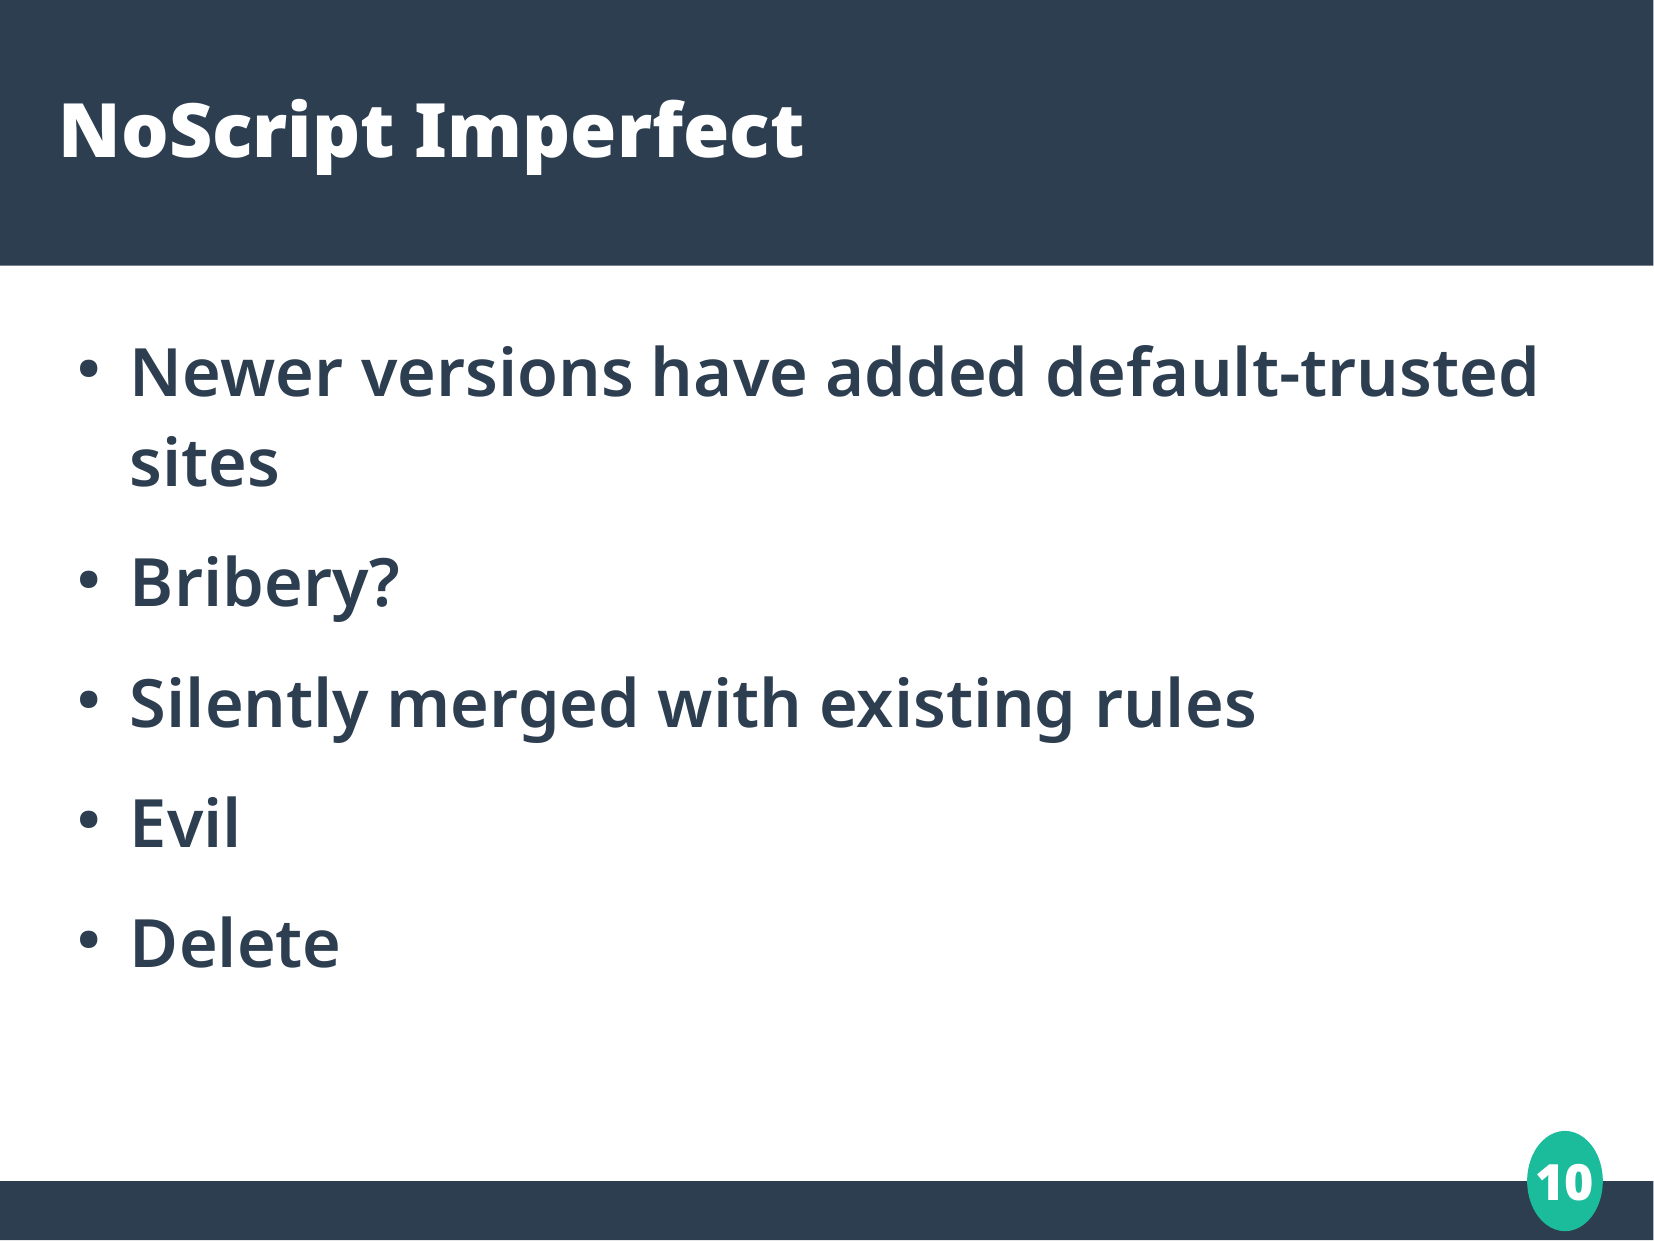

# NoScript Imperfect
Newer versions have added default-trusted sites
Bribery?
Silently merged with existing rules
Evil
Delete